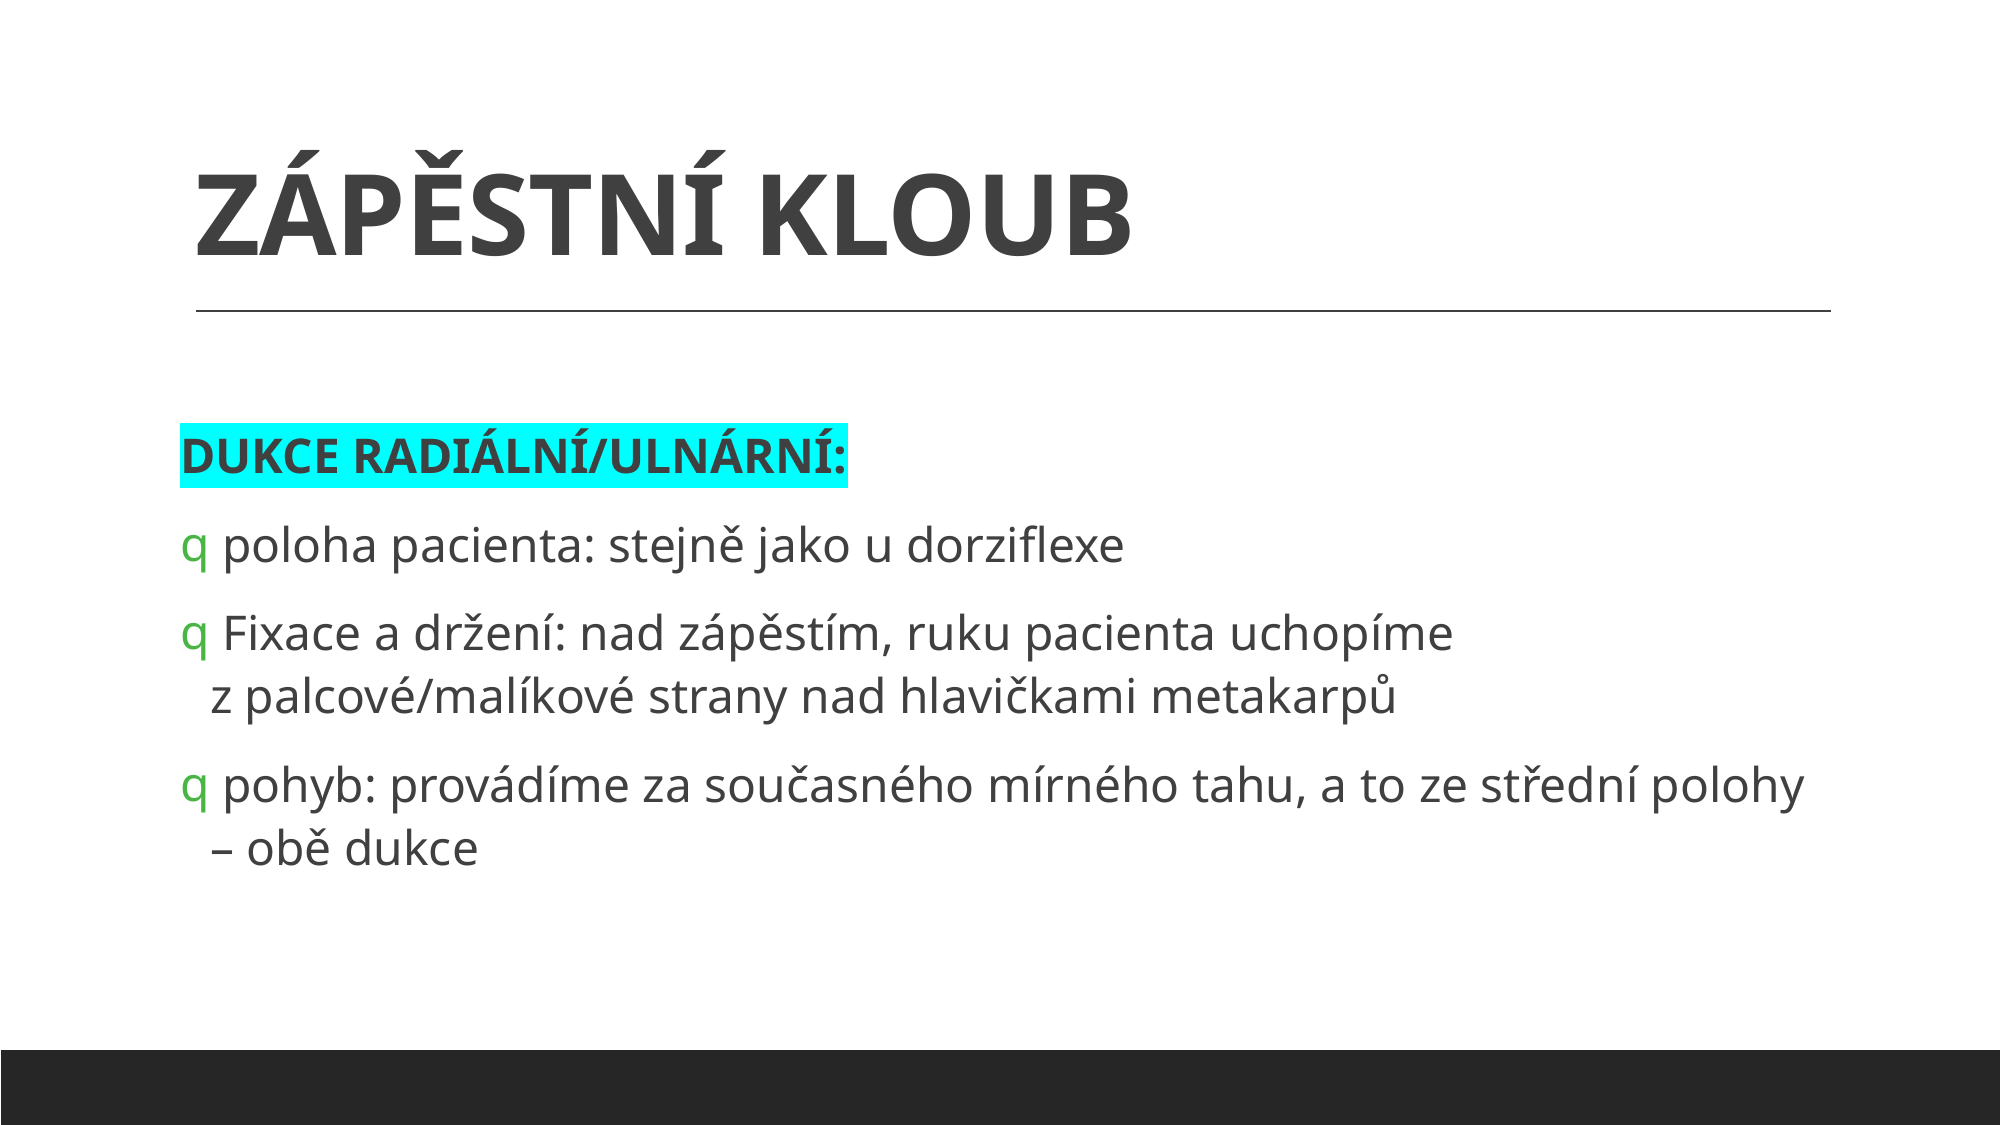

# ZÁPĚSTNÍ KLOUB
DUKCE RADIÁLNÍ/ULNÁRNÍ:
 poloha pacienta: stejně jako u dorziflexe
 Fixace a držení: nad zápěstím, ruku pacienta uchopíme z palcové/malíkové strany nad hlavičkami metakarpů
 pohyb: provádíme za současného mírného tahu, a to ze střední polohy – obě dukce